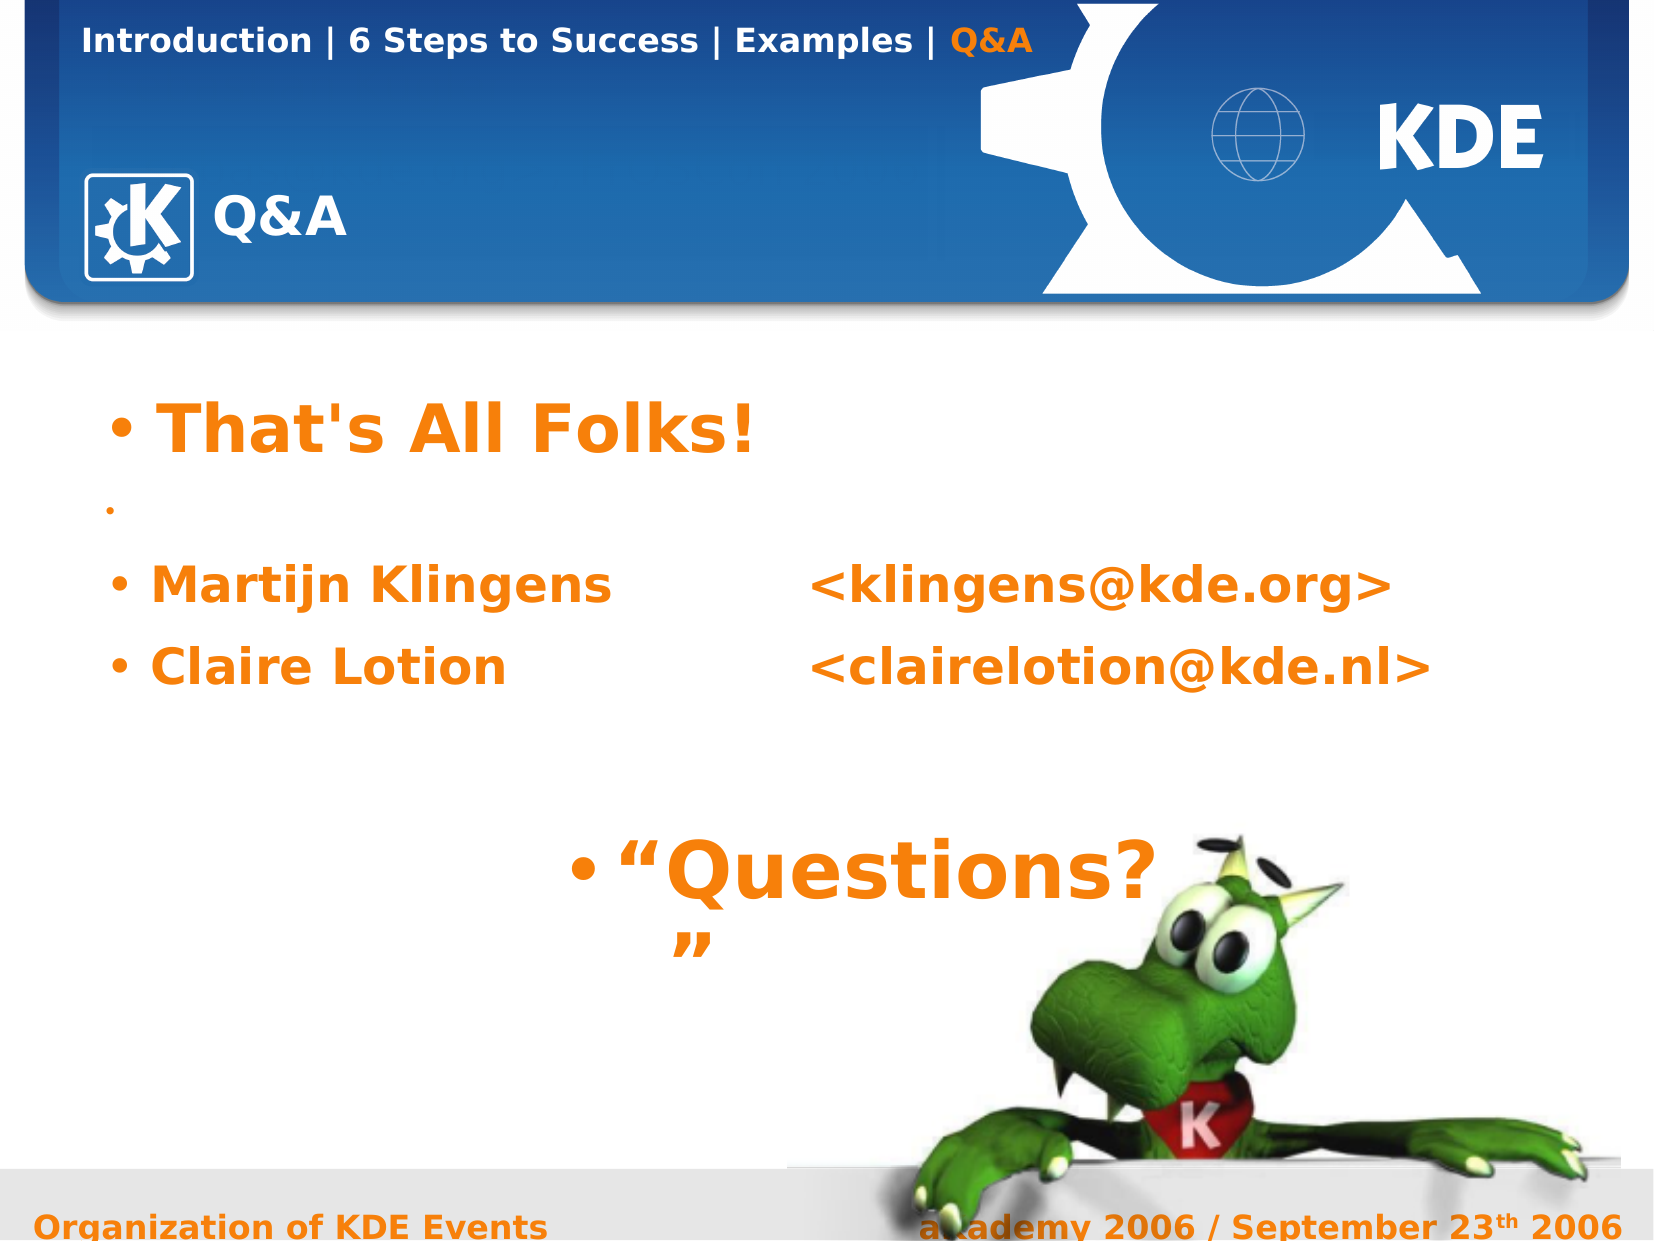

Introduction | 6 Steps to Success | Examples | Q&A
# Q&A
That's All Folks!
Martijn Klingens	<klingens@kde.org>
Claire Lotion	<clairelotion@kde.nl>
“Questions?”